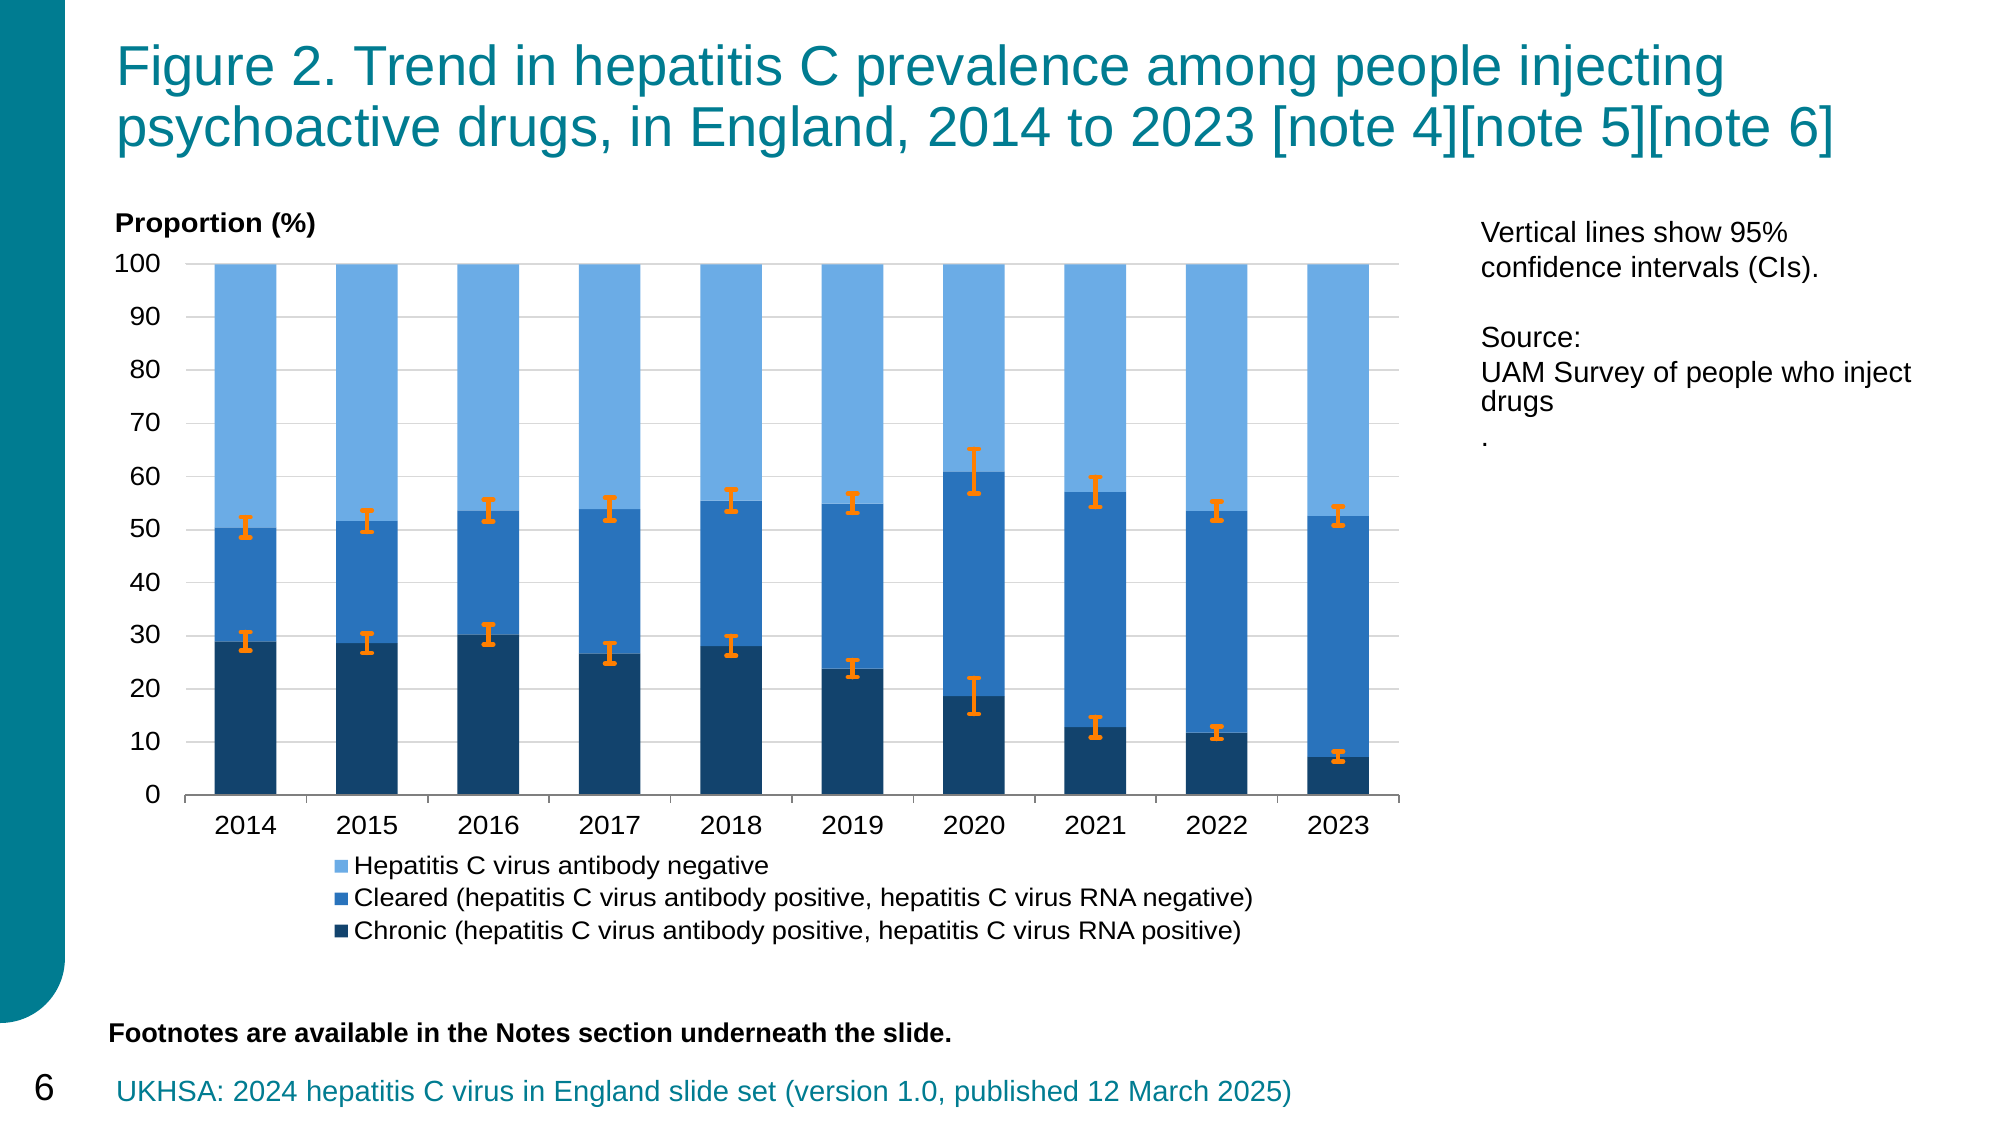

# Figure 2. Trend in hepatitis C prevalence among people injecting psychoactive drugs, in England, 2014 to 2023 [note 4][note 5][note 6]
Vertical lines show 95% confidence intervals (CIs).
Source: UAM Survey of people who inject drugs.
Footnotes are available in the Notes section underneath the slide.
5
UKHSA: 2024 hepatitis C virus in England slide set (version 1.0, published 12 March 2025)